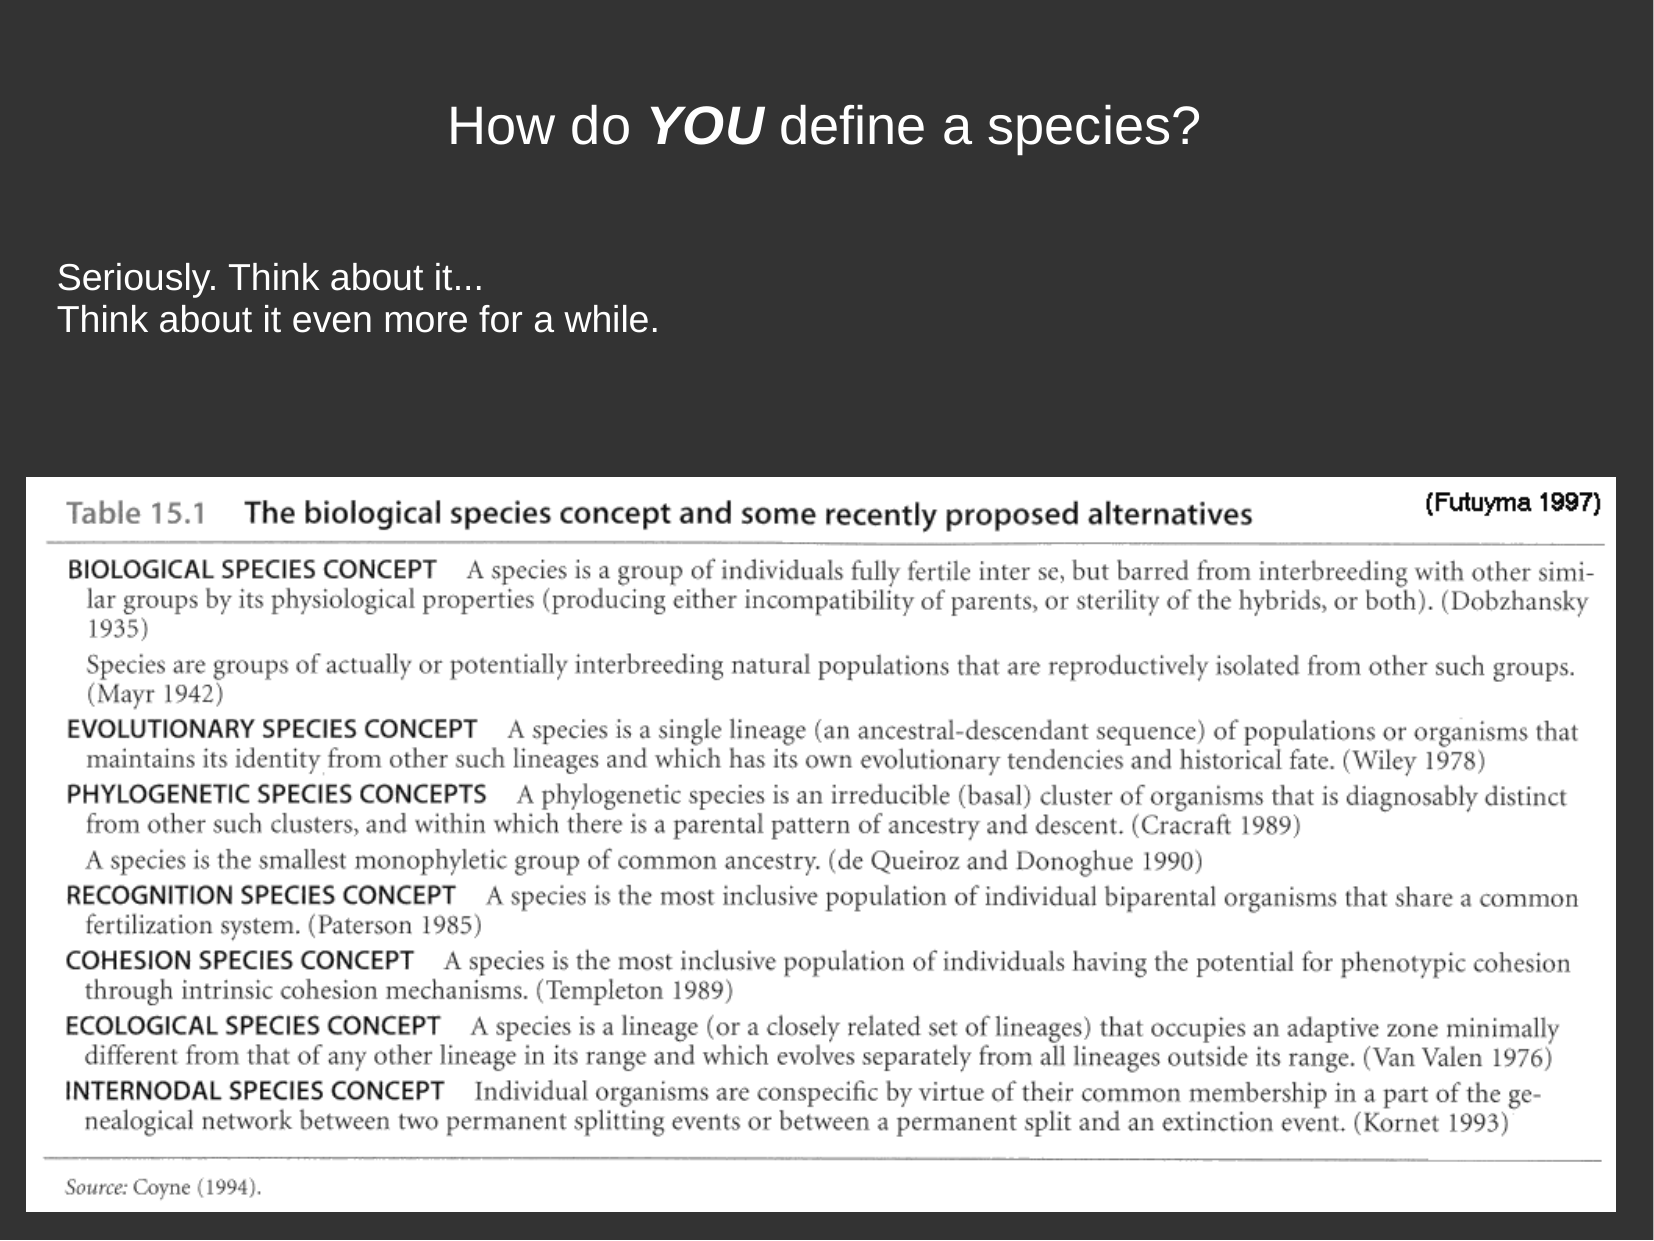

How do YOU define a species?
Seriously. Think about it...
Think about it even more for a while.